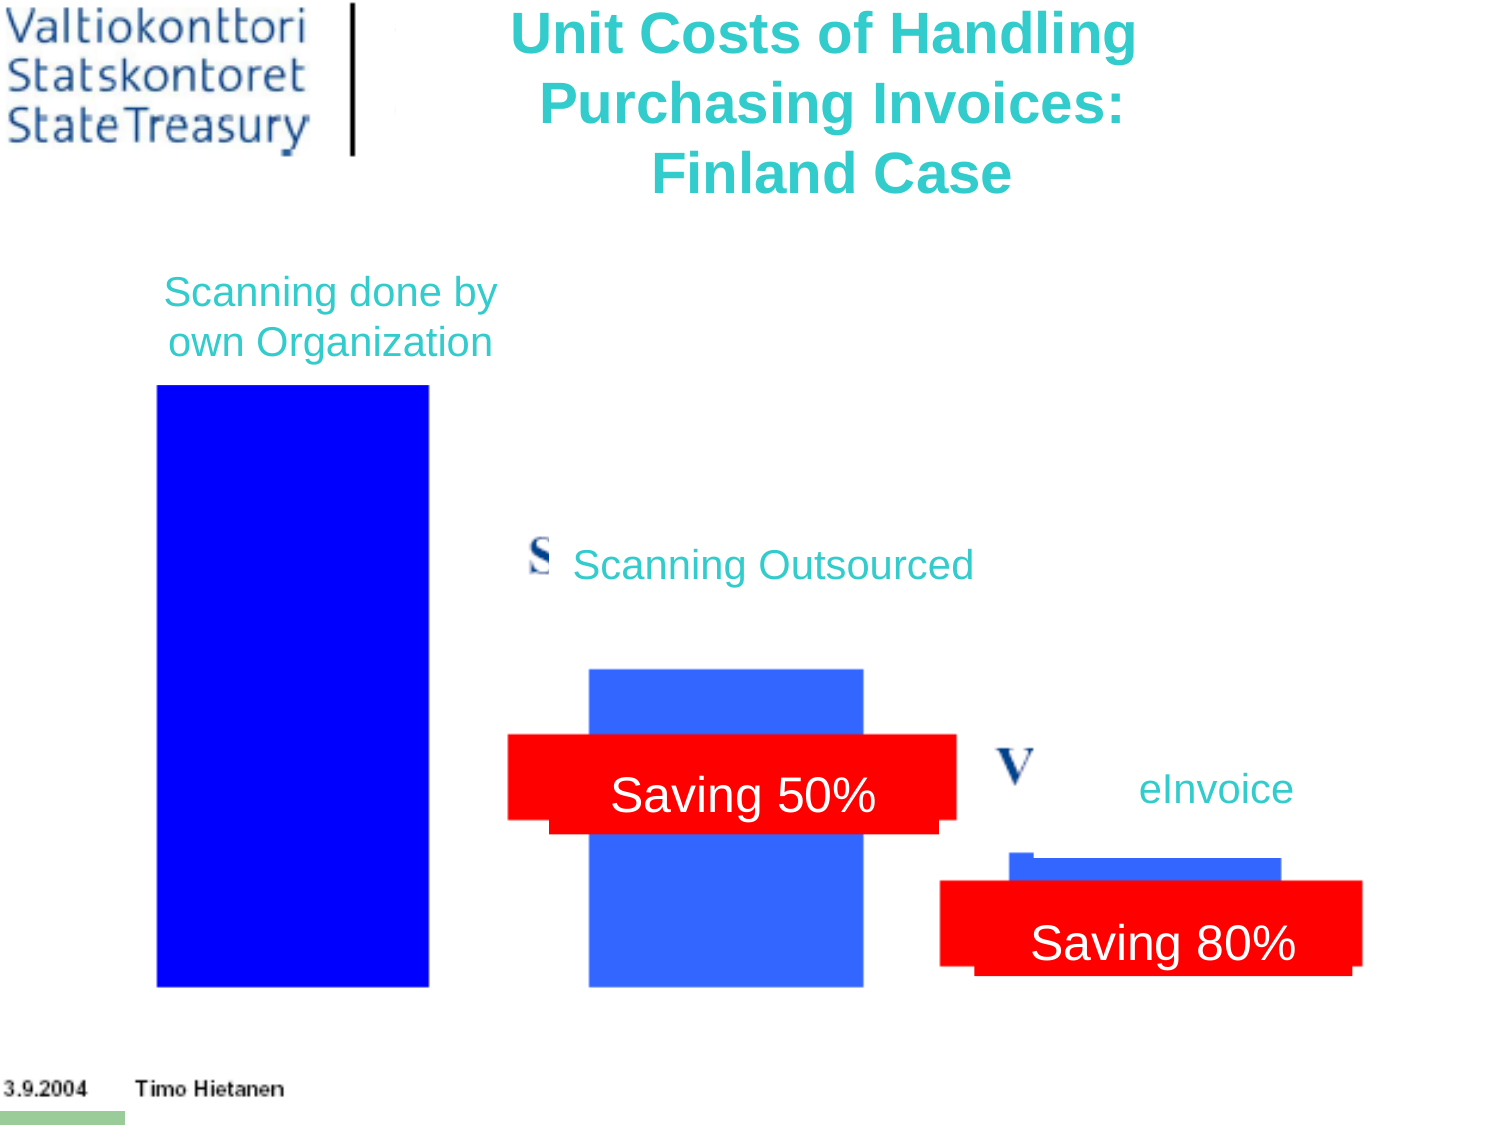

Unit Costs of Handling
Purchasing Invoices:
Finland Case
Scanning done by
own Organization
Scanning Outsourced
eInvoice
Saving 50%
Saving 80%